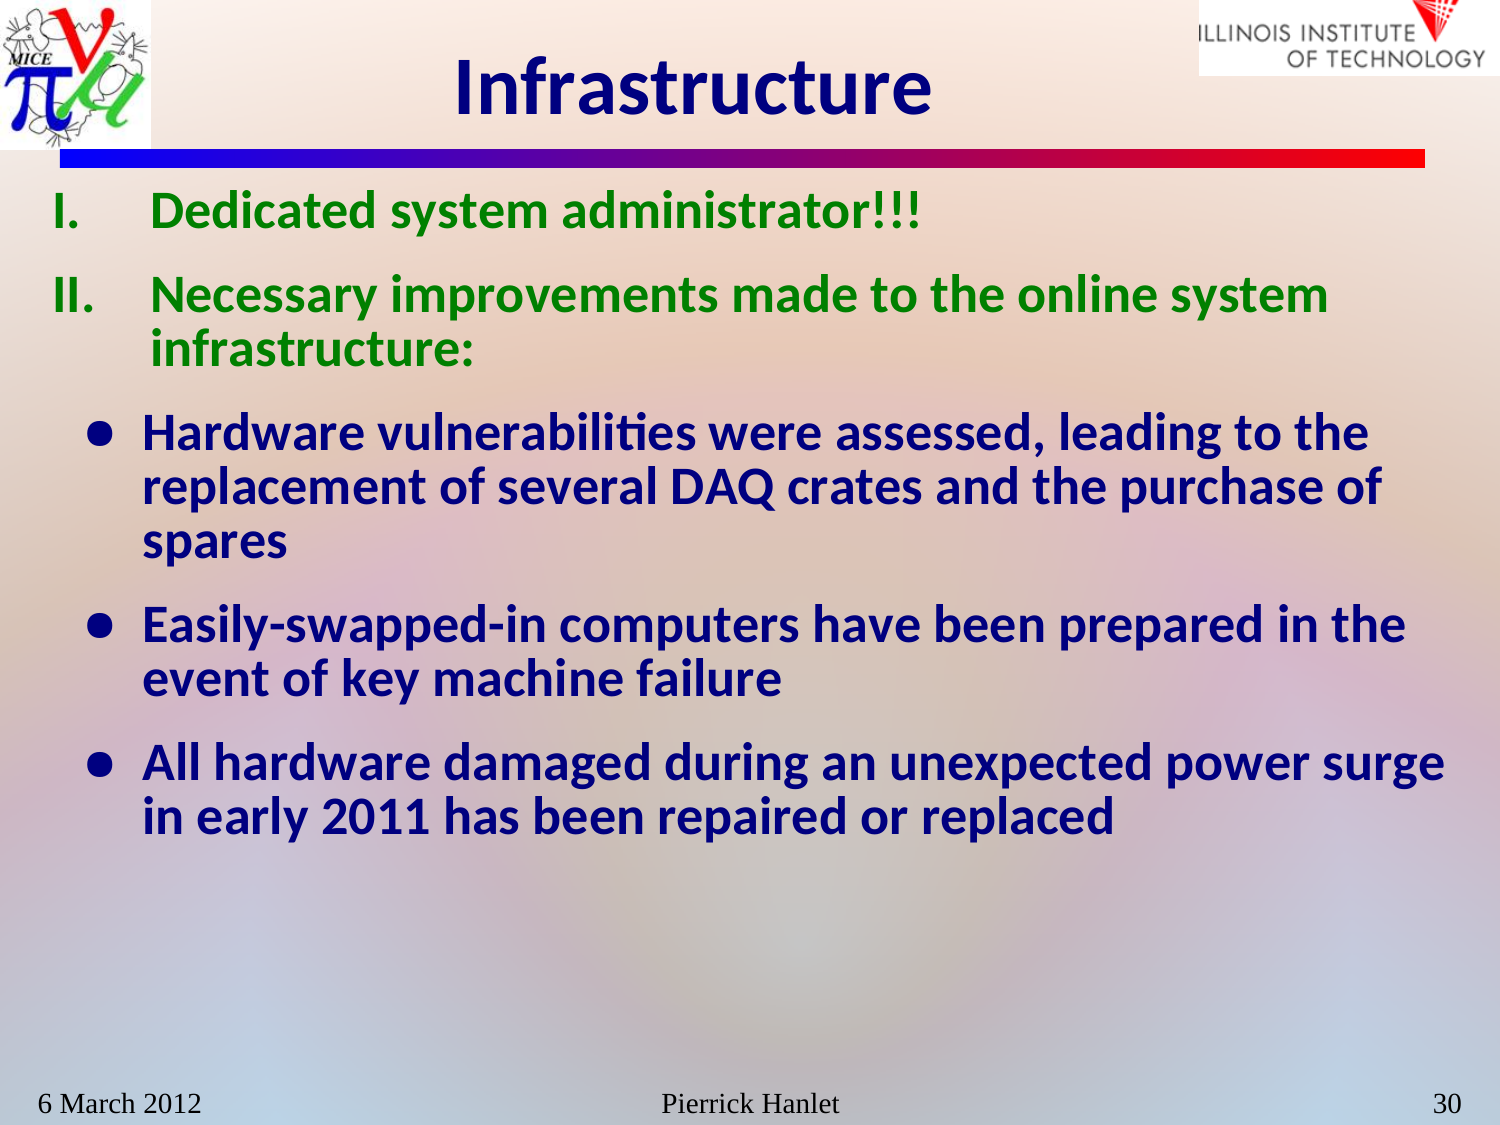

# Infrastructure
Dedicated system administrator!!!
Necessary improvements made to the online system infrastructure:
Hardware vulnerabilities were assessed, leading to the replacement of several DAQ crates and the purchase of spares
Easily-swapped-in computers have been prepared in the event of key machine failure
All hardware damaged during an unexpected power surge in early 2011 has been repaired or replaced
30